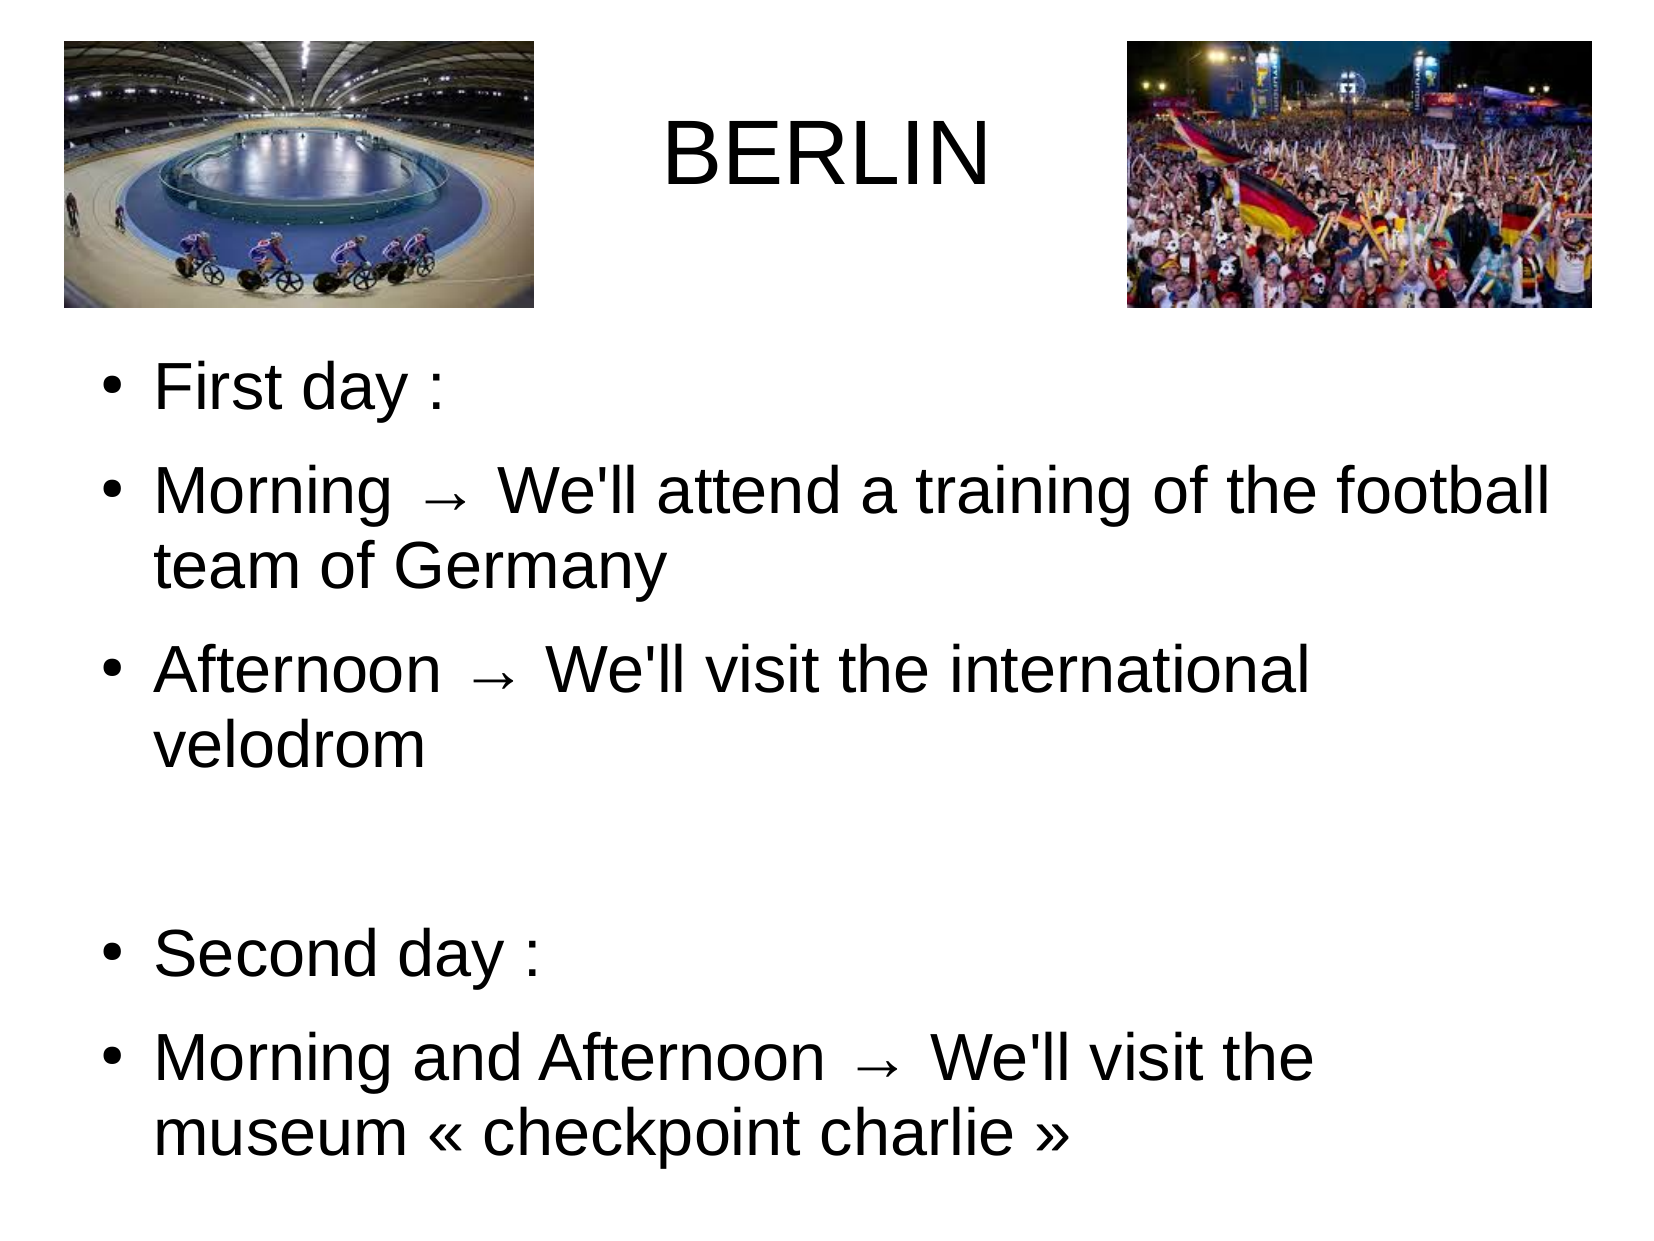

# BERLIN
First day :
Morning → We'll attend a training of the football team of Germany
Afternoon → We'll visit the international velodrom
Second day :
Morning and Afternoon → We'll visit the museum « checkpoint charlie »